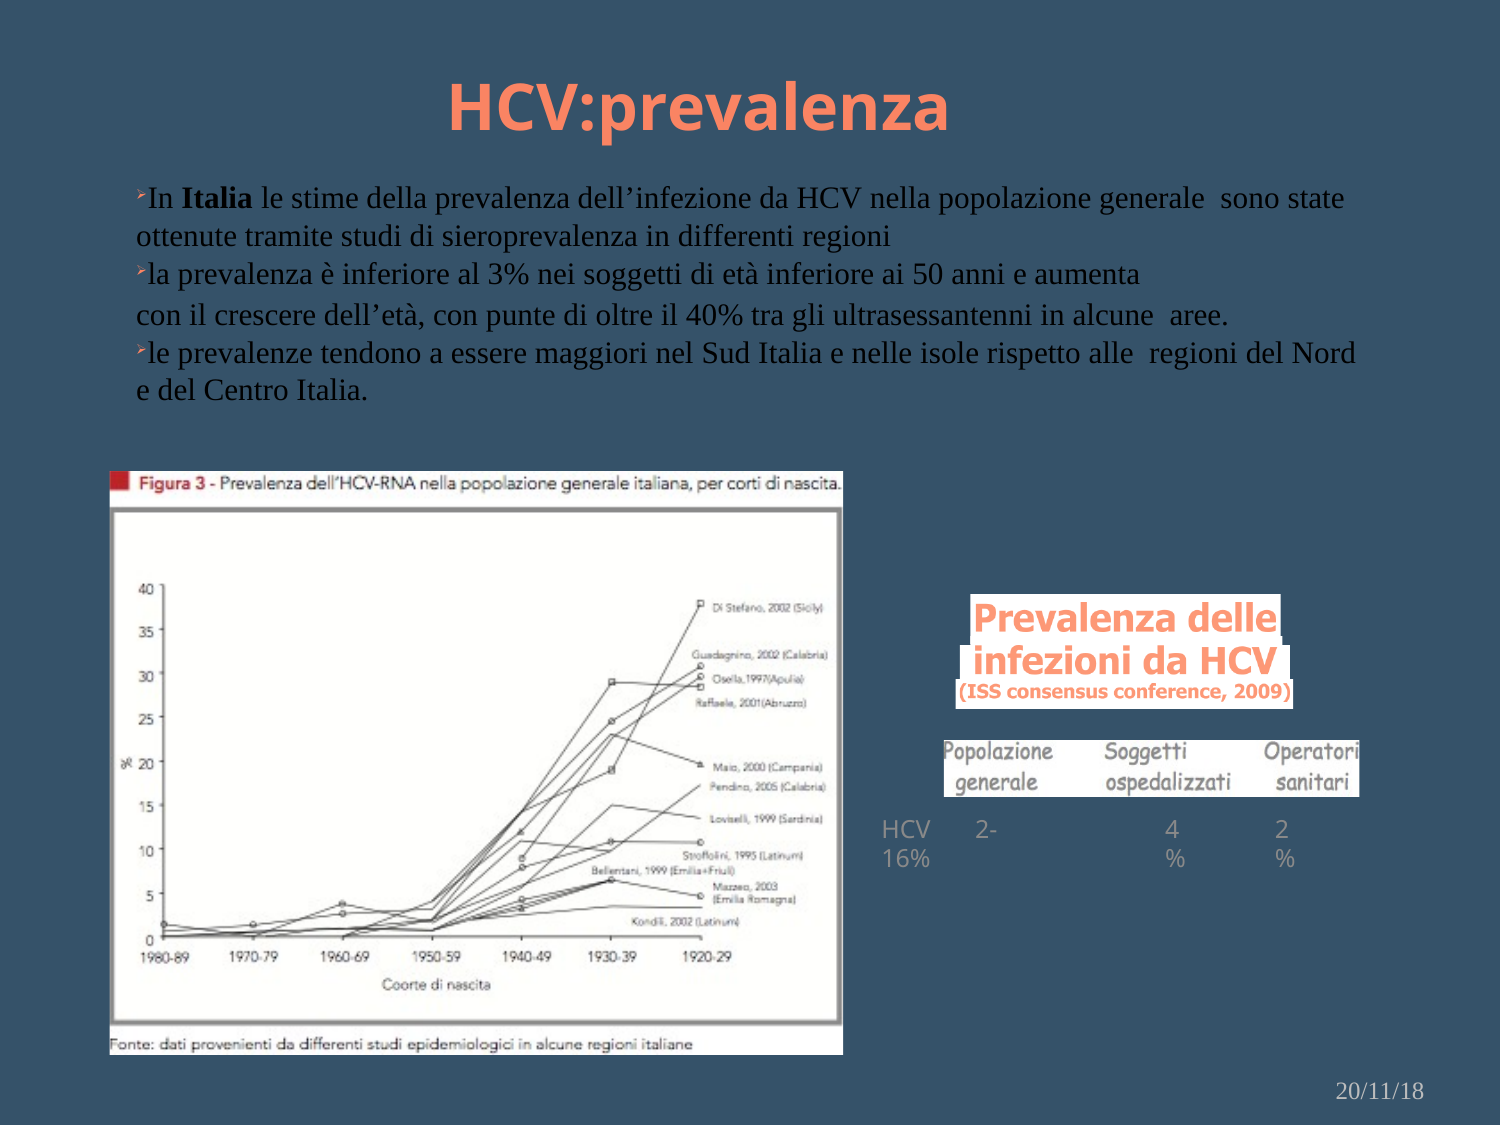

HCV:prevalenza
In Italia le stime della prevalenza dell’infezione da HCV nella popolazione generale sono state ottenute tramite studi di sieroprevalenza in differenti regioni
la prevalenza è inferiore al 3% nei soggetti di età inferiore ai 50 anni e aumenta
con il crescere dell’età, con punte di oltre il 40% tra gli ultrasessantenni in alcune aree.
le prevalenze tendono a essere maggiori nel Sud Italia e nelle isole rispetto alle regioni del Nord e del Centro Italia.
HCV	2-16%
4%
2%
20/11/18